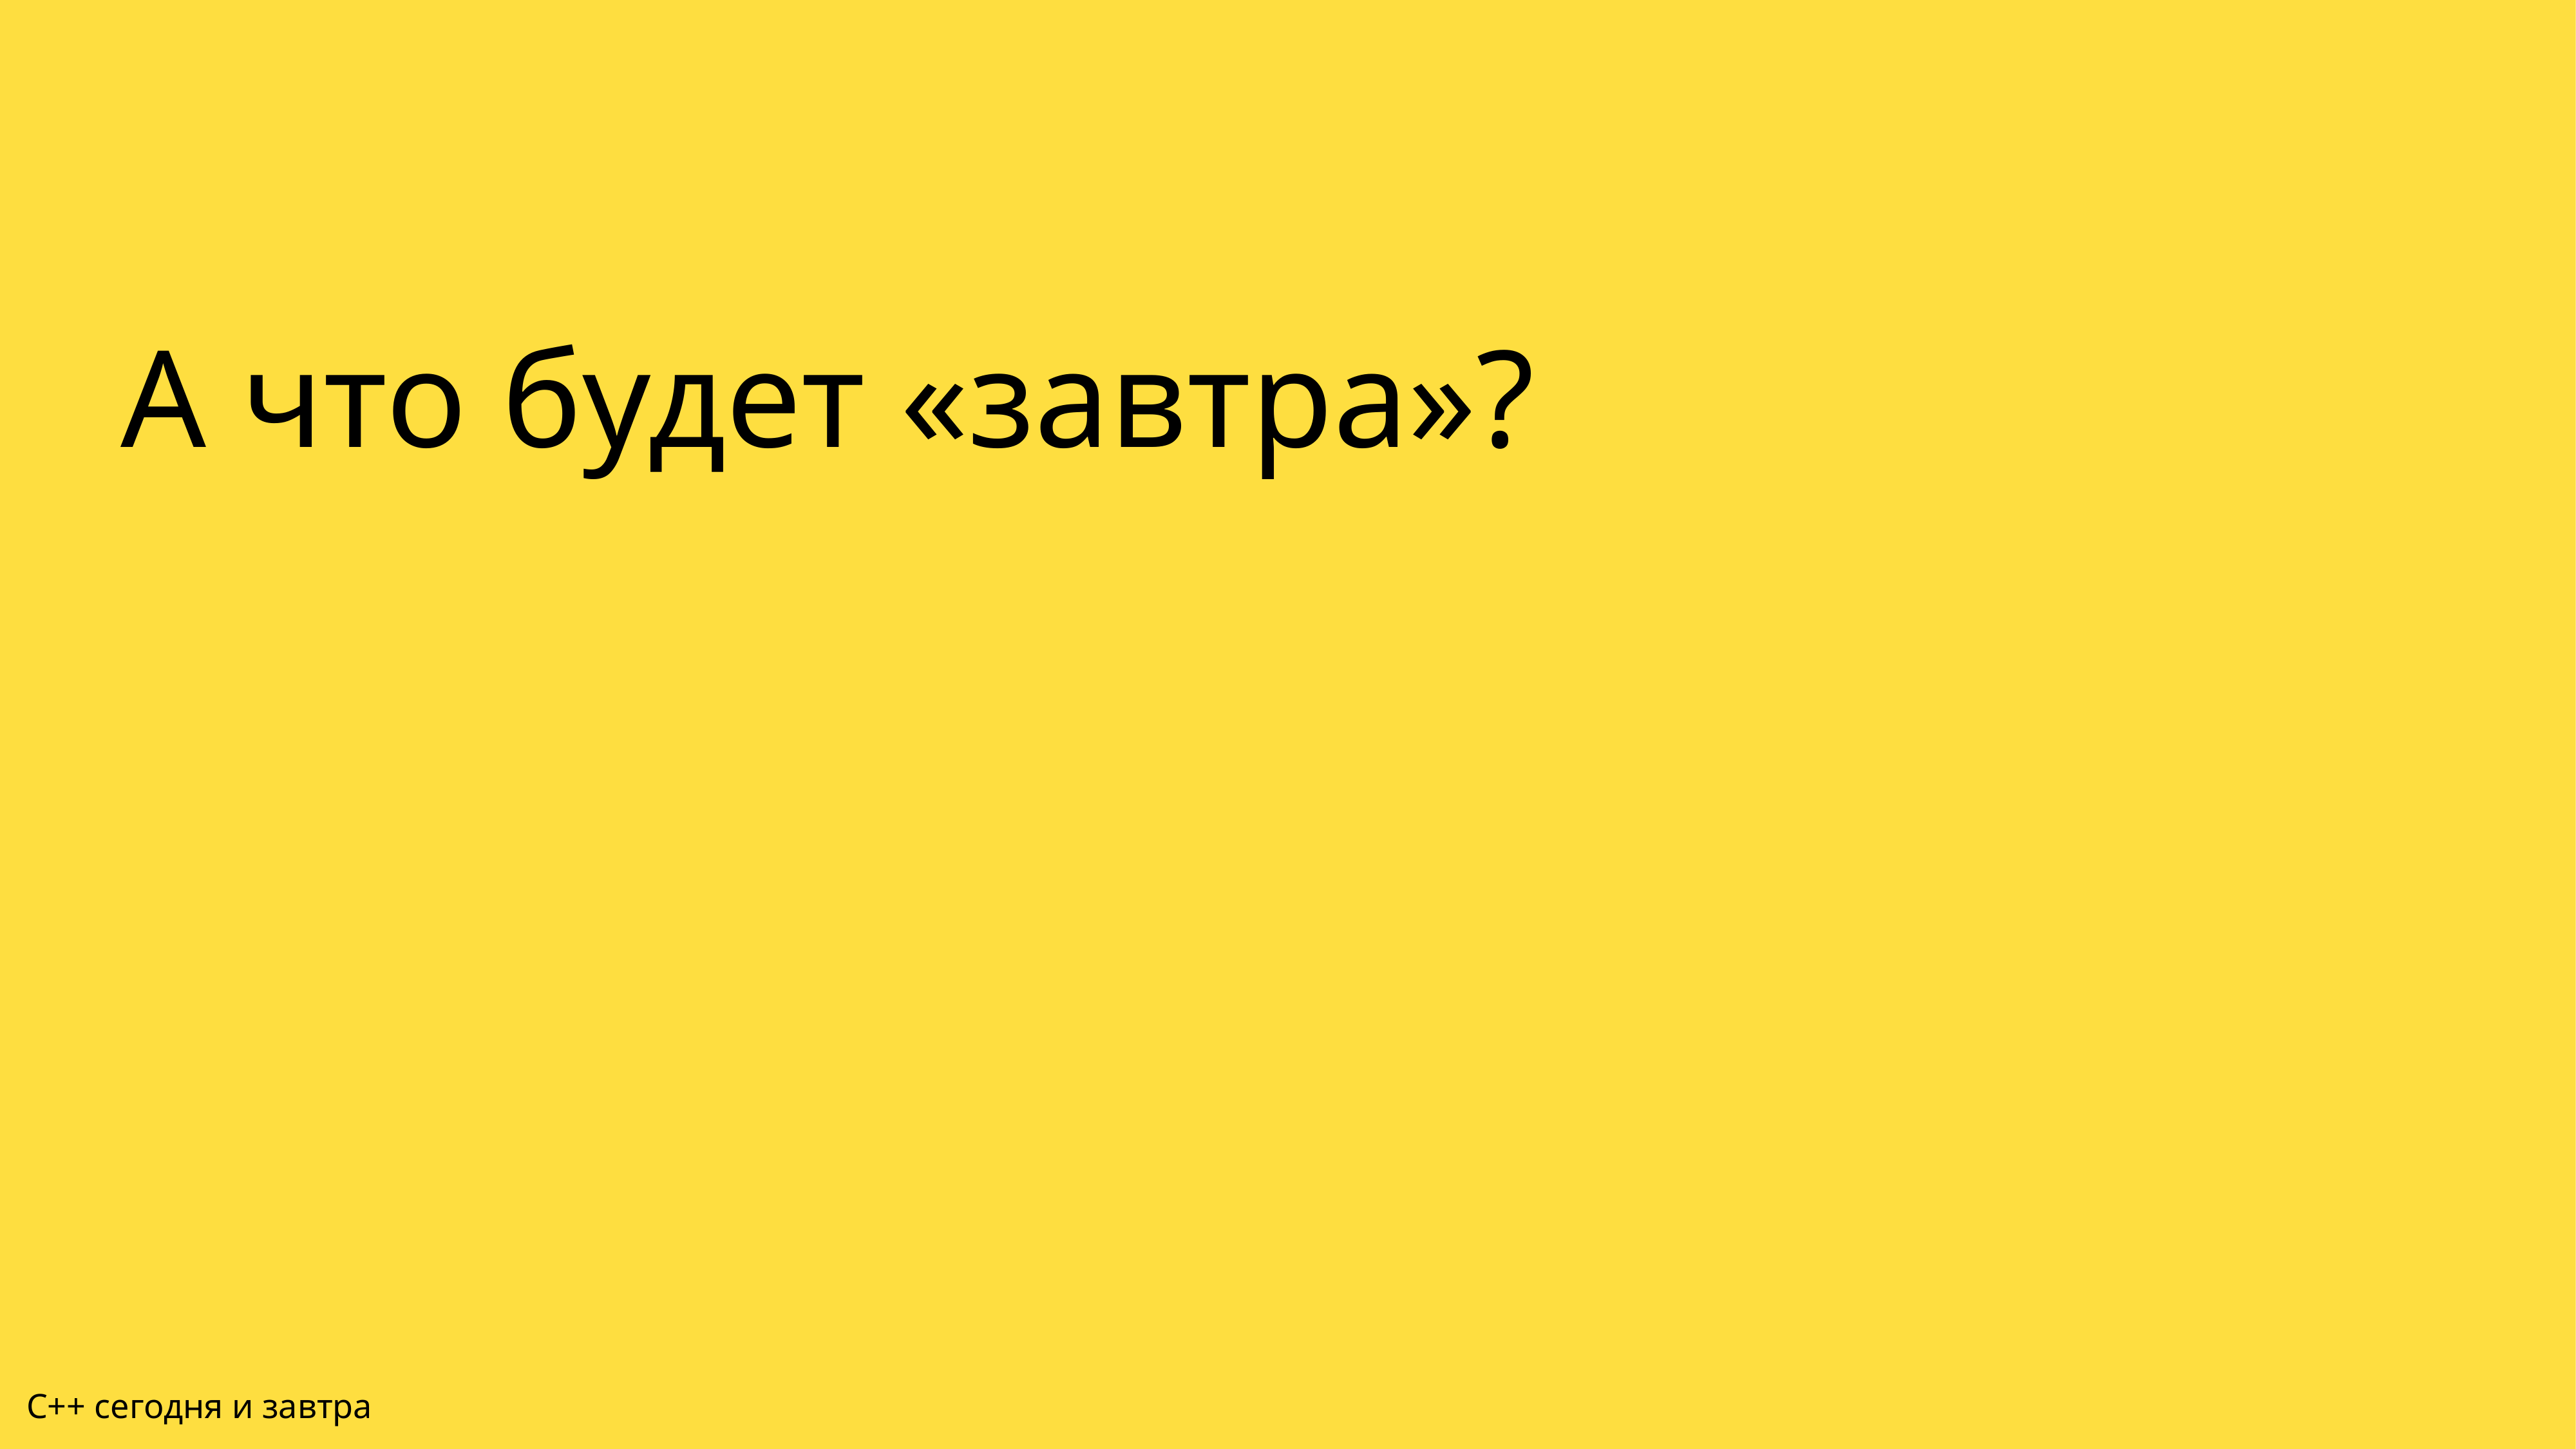

# А что будет «завтра»?
C++ сегодня и завтра